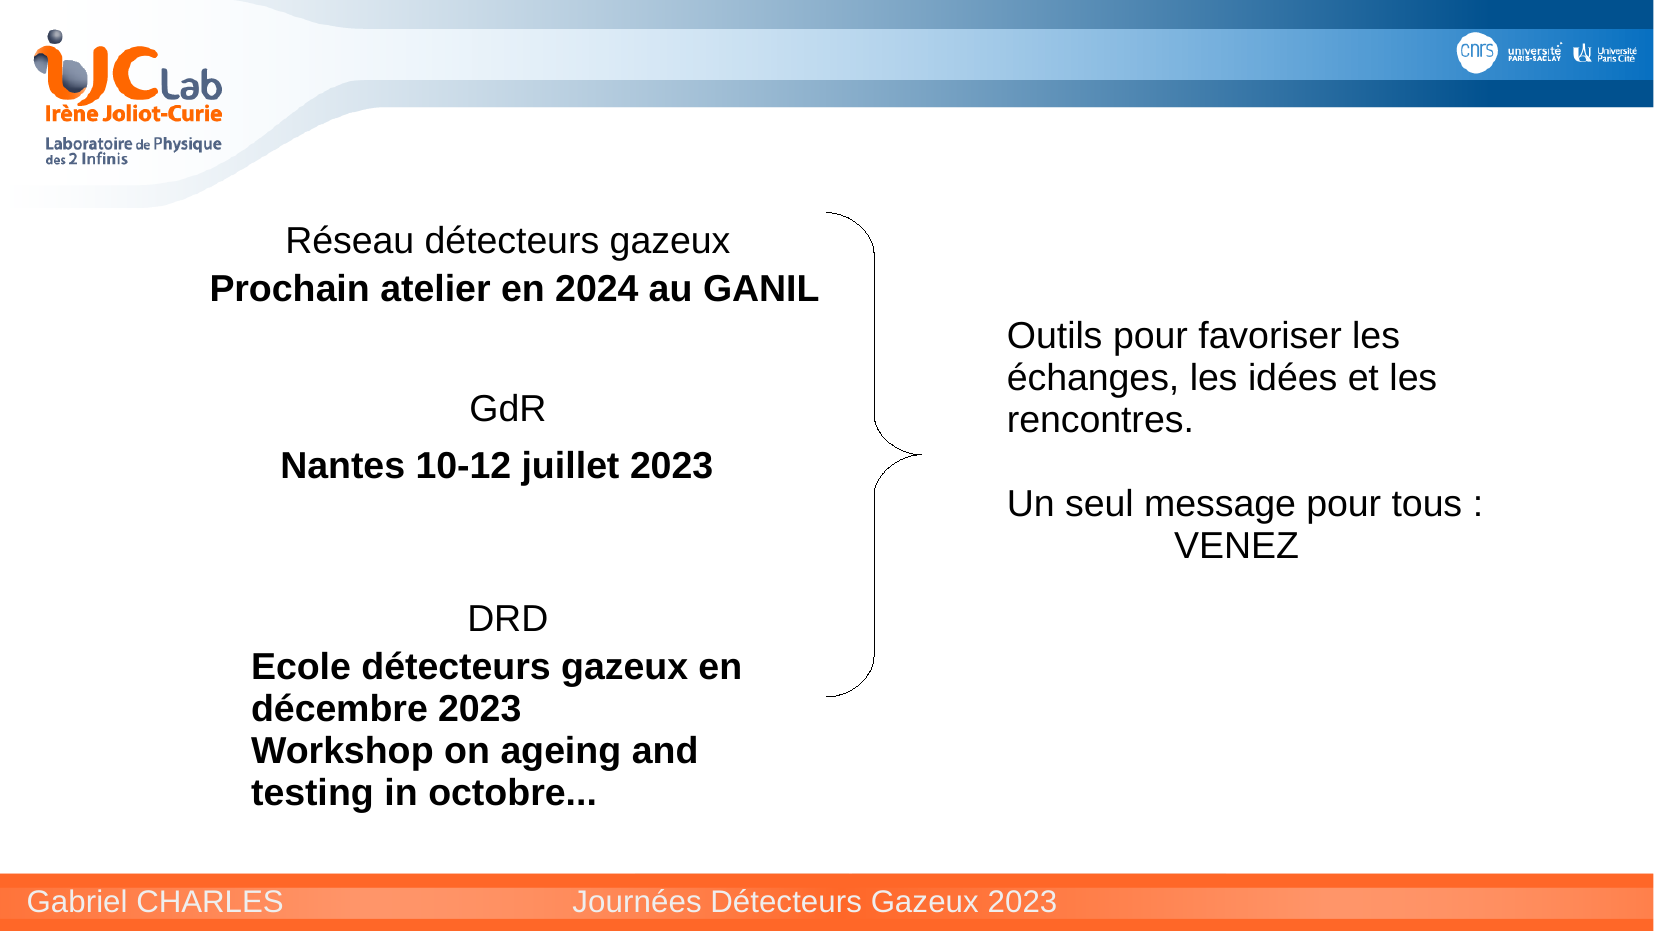

Réseau détecteurs gazeux
GdR
DRD
Prochain atelier en 2024 au GANIL
Outils pour favoriser les échanges, les idées et les rencontres.
Un seul message pour tous : VENEZ
Nantes 10-12 juillet 2023
Ecole détecteurs gazeux en décembre 2023
Workshop on ageing and testing in octobre...